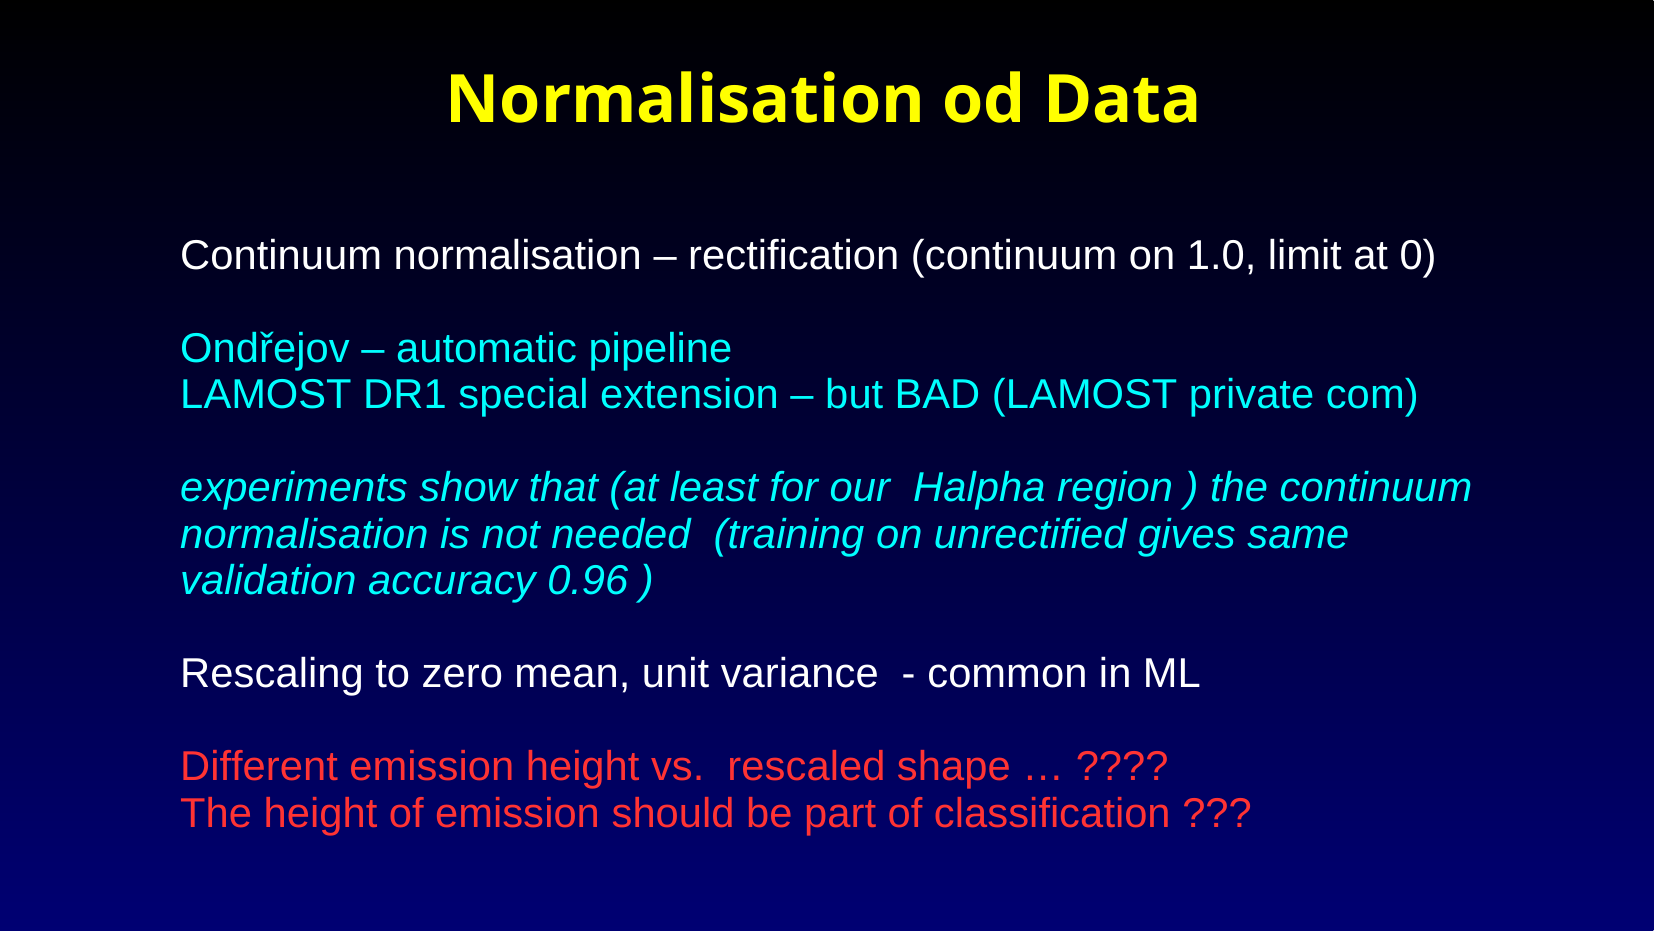

# Normalisation od Data
Continuum normalisation – rectification (continuum on 1.0, limit at 0)
Ondřejov – automatic pipeline
LAMOST DR1 special extension – but BAD (LAMOST private com)
experiments show that (at least for our Halpha region ) the continuum normalisation is not needed (training on unrectified gives same validation accuracy 0.96 )
Rescaling to zero mean, unit variance - common in ML
Different emission height vs. rescaled shape … ????
The height of emission should be part of classification ???